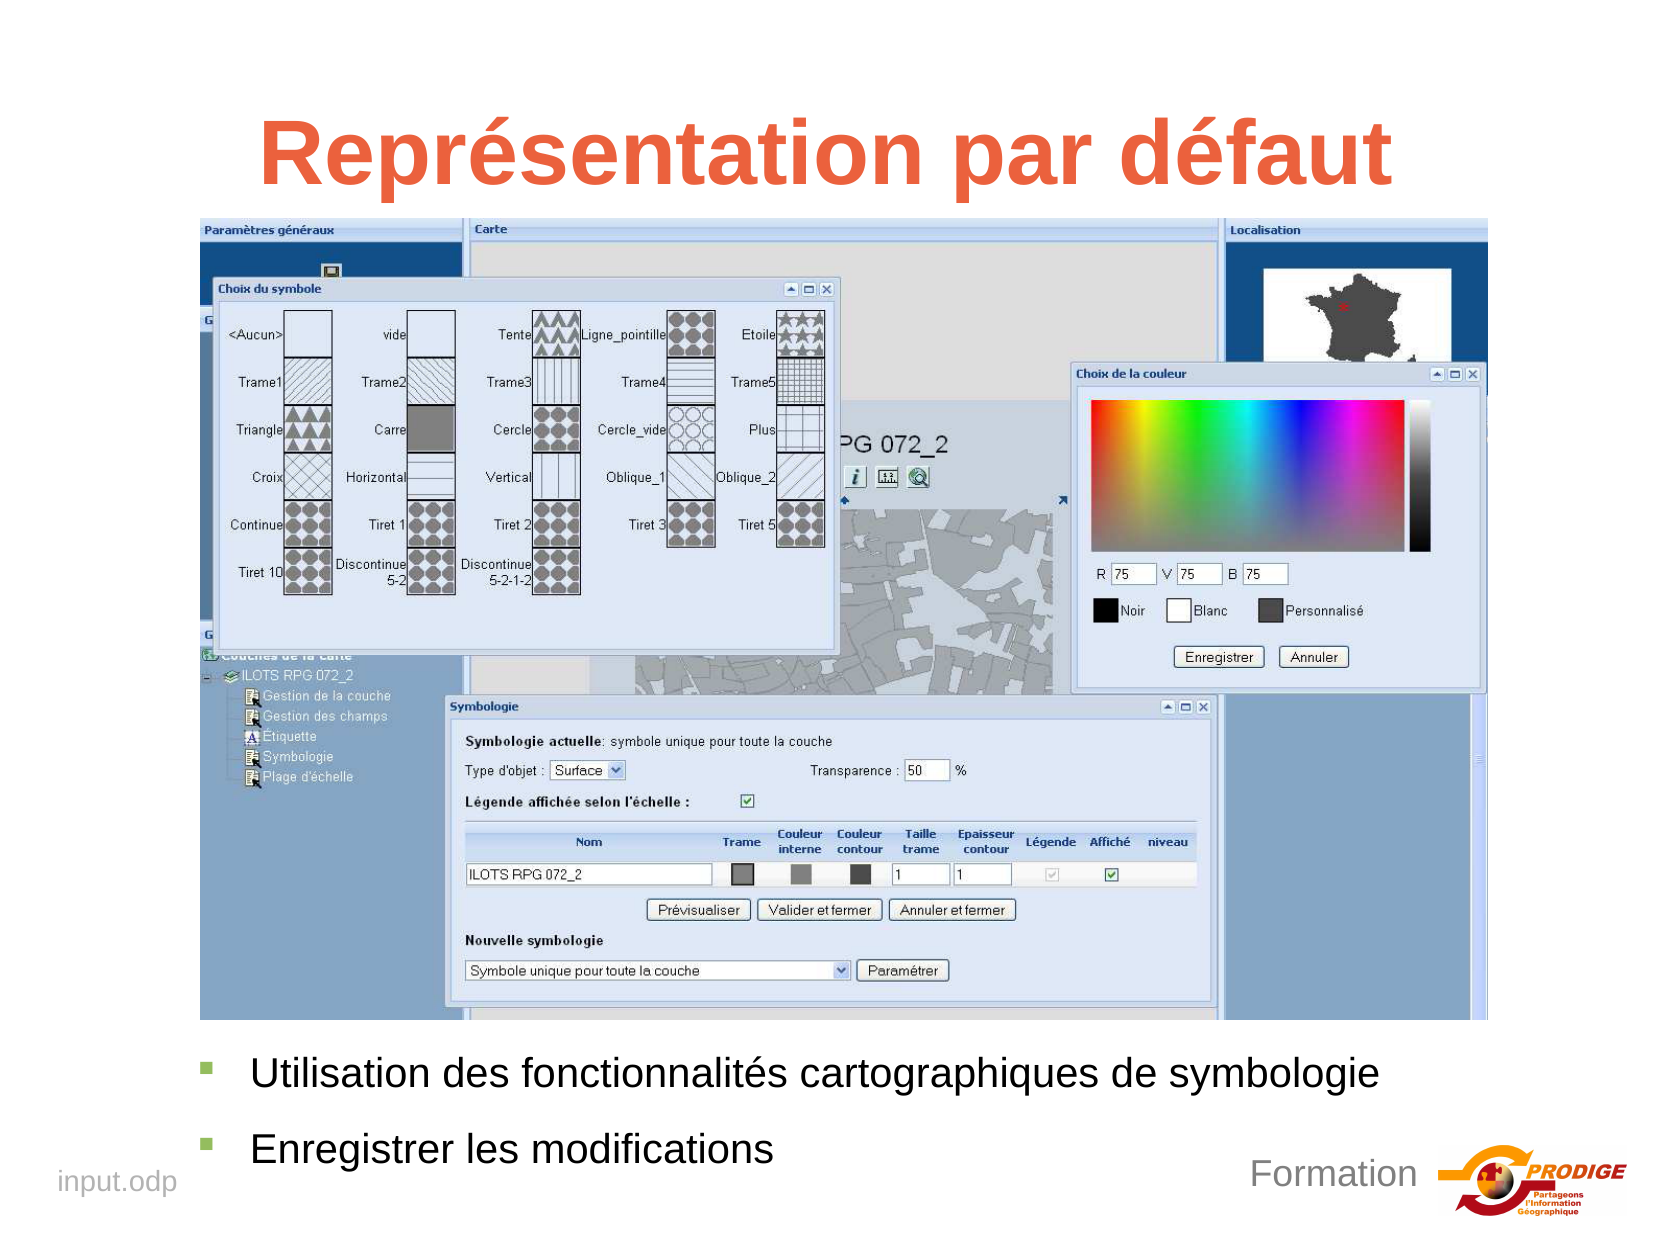

# Représentation par défaut
Utilisation des fonctionnalités cartographiques de symbologie
Enregistrer les modifications